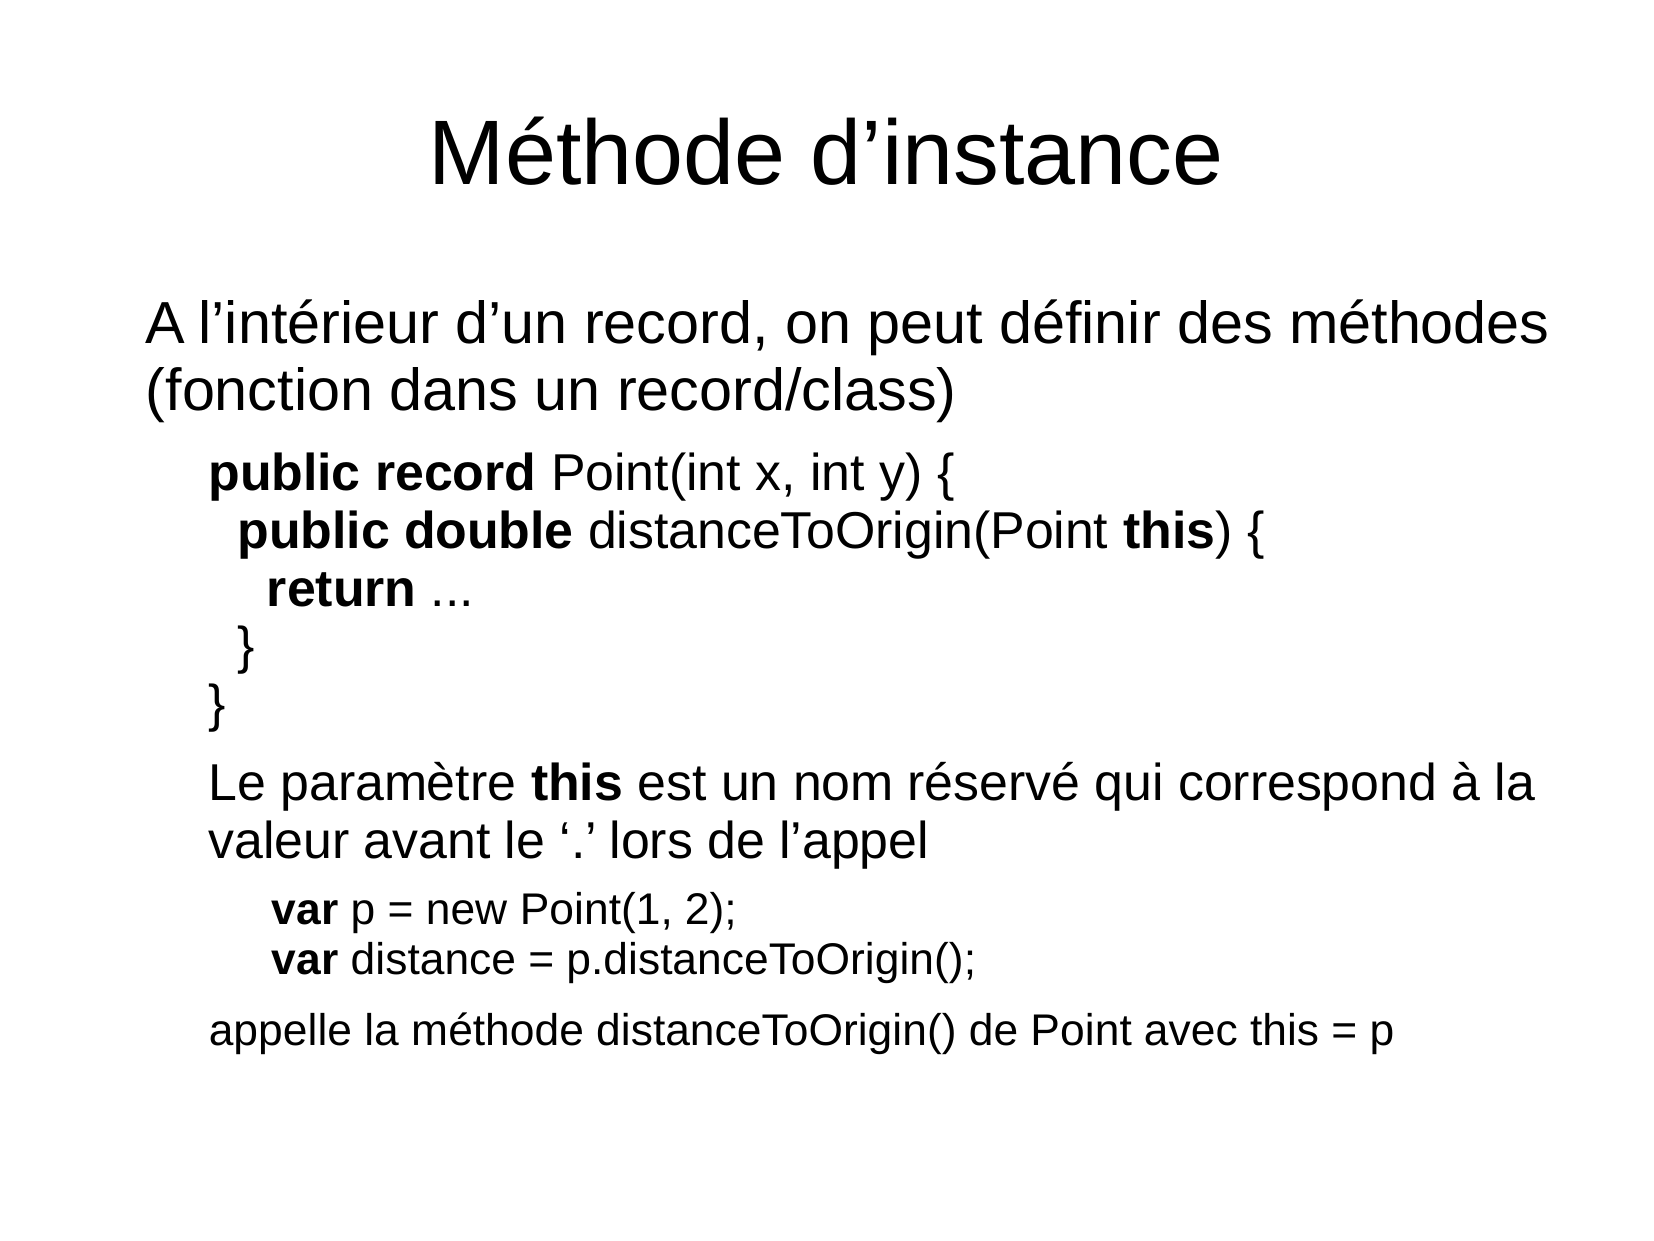

# Méthode d’instance
A l’intérieur d’un record, on peut définir des méthodes
(fonction dans un record/class)
public record Point(int x, int y) {
 public double distanceToOrigin(Point this) {
 return ...
 }
}
Le paramètre this est un nom réservé qui correspond à la valeur avant le ‘.’ lors de l’appel
var p = new Point(1, 2);
var distance = p.distanceToOrigin();
appelle la méthode distanceToOrigin() de Point avec this = p